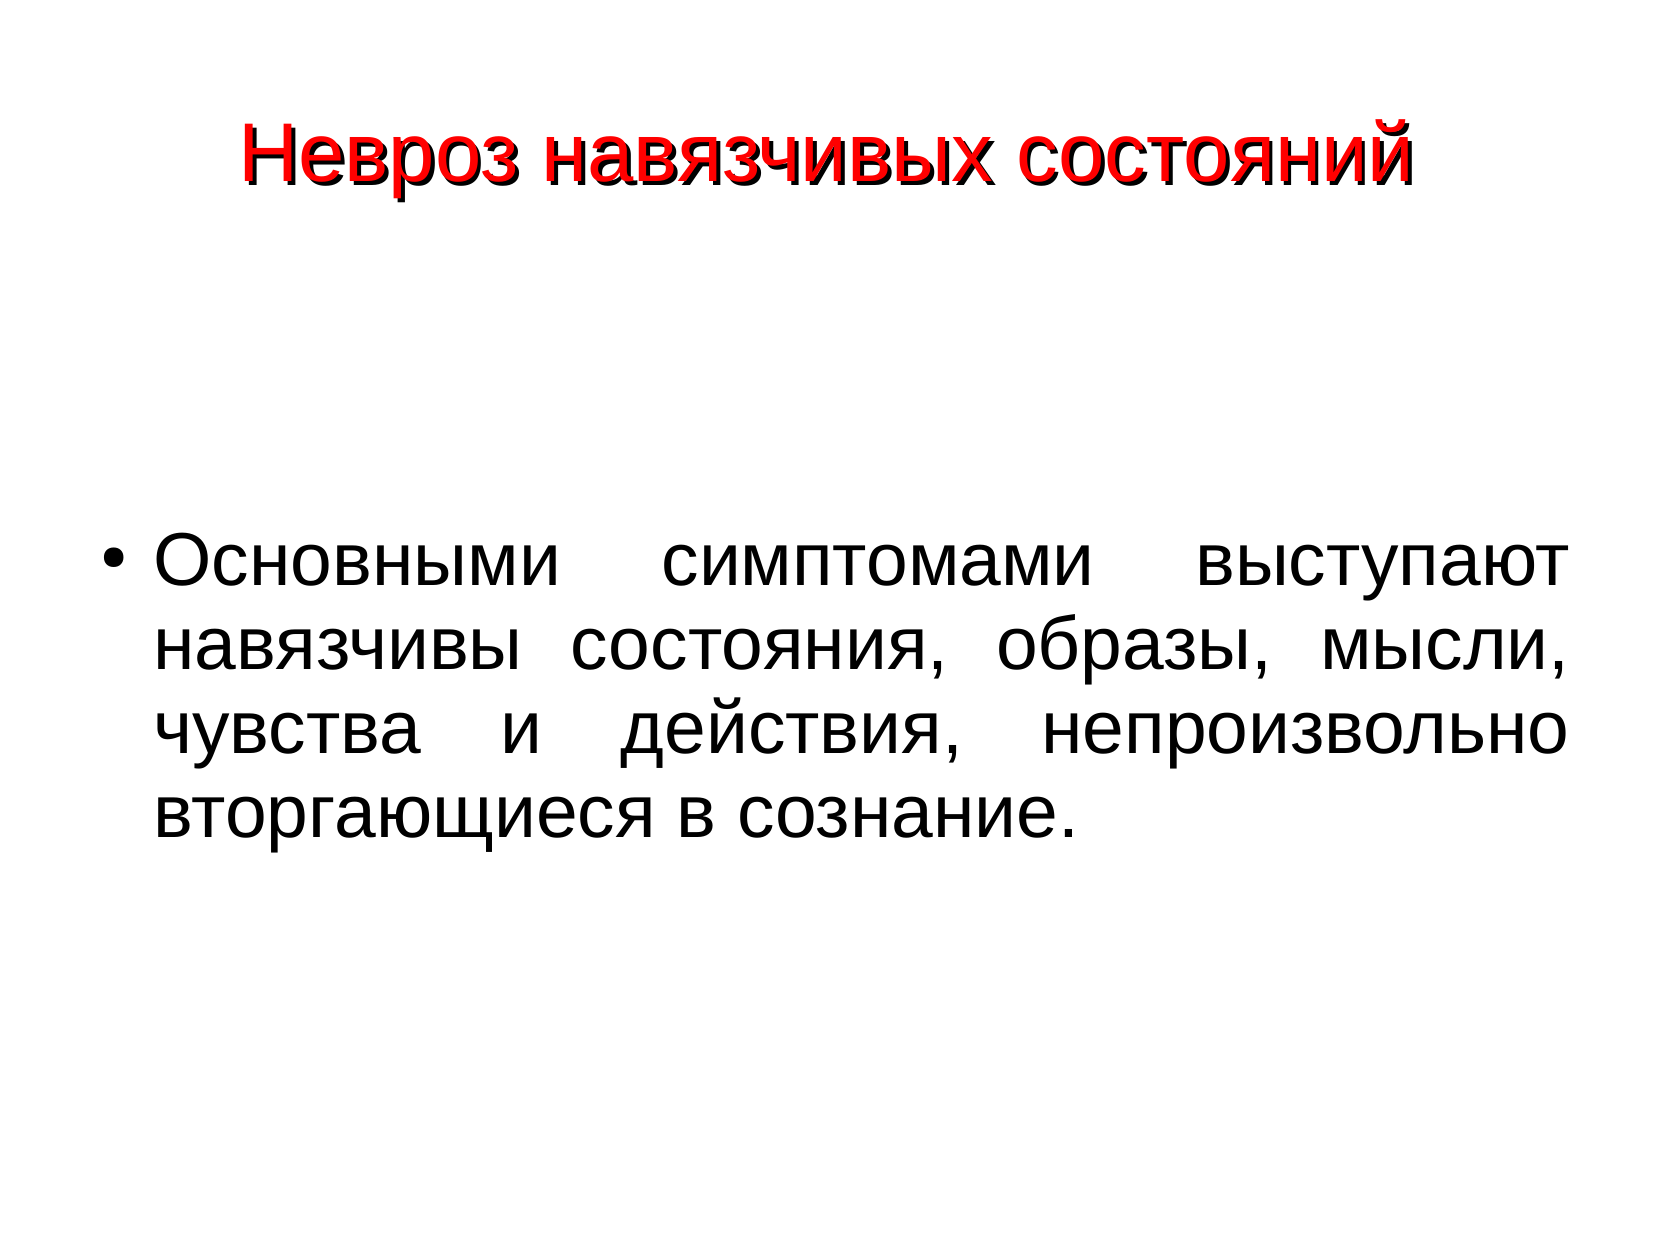

# Невроз навязчивых состояний
Основными симптомами выступают навязчивы состояния, образы, мысли, чувства и действия, непроизвольно вторгающиеся в сознание.